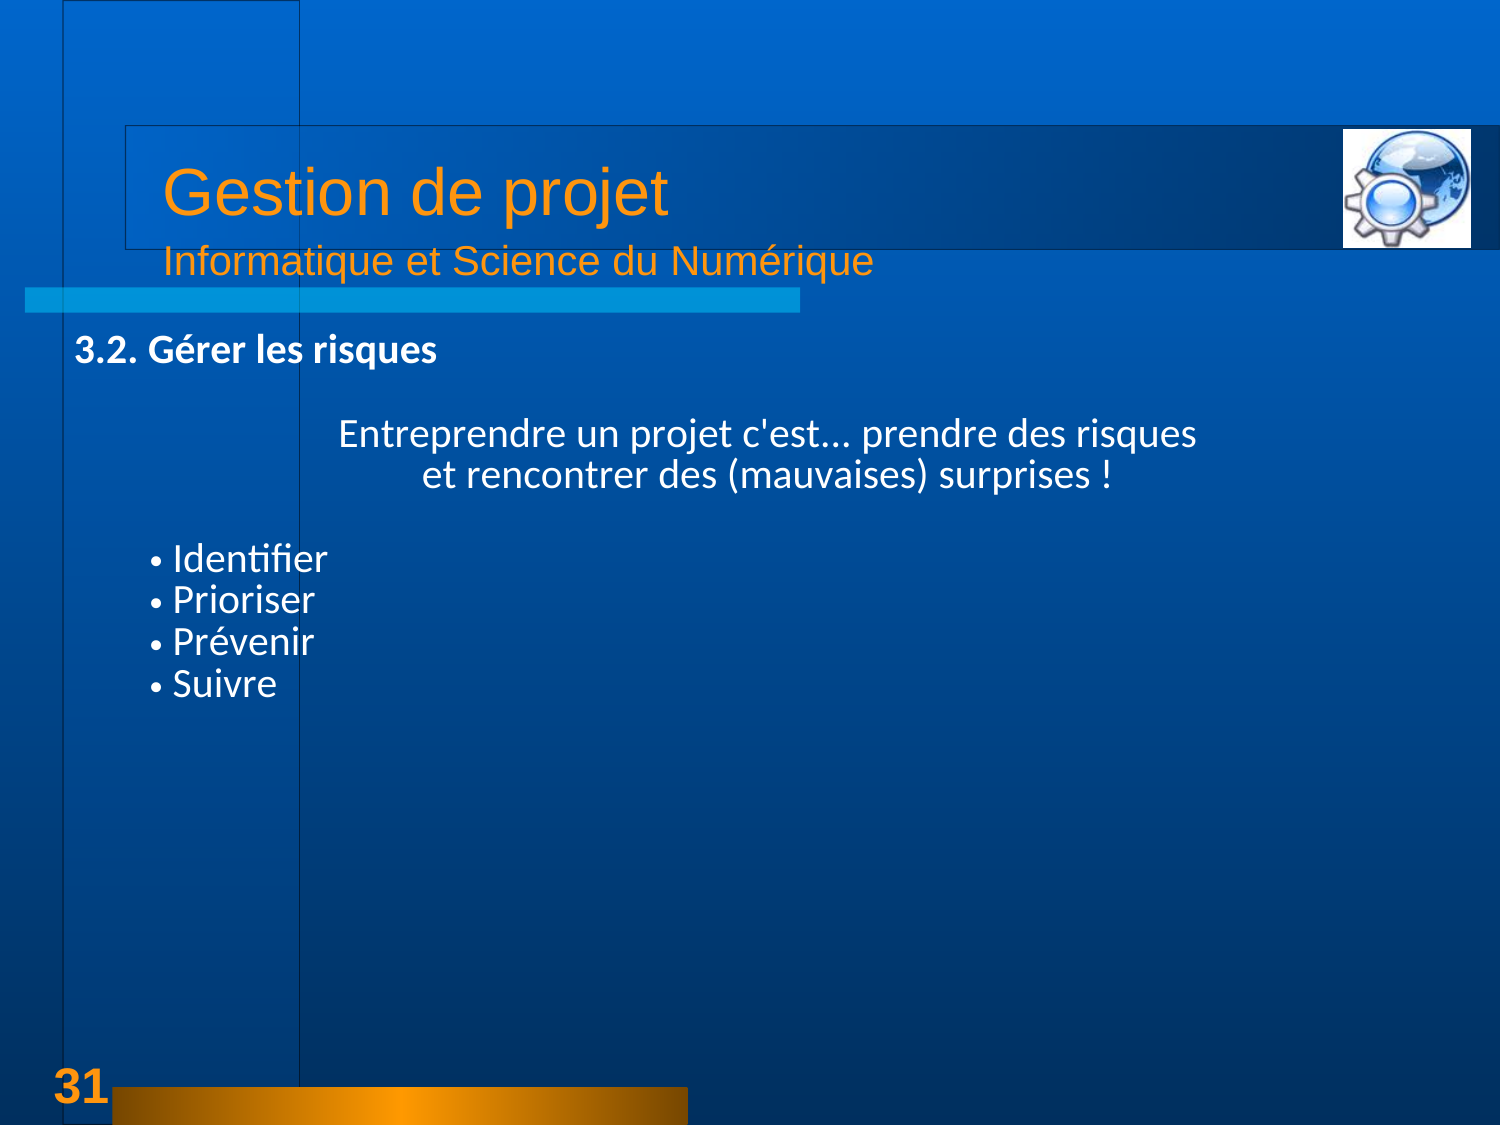

3.2. Gérer les risques
Entreprendre un projet c'est... prendre des risques
et rencontrer des (mauvaises) surprises !
 Identifier
 Prioriser
 Prévenir
 Suivre